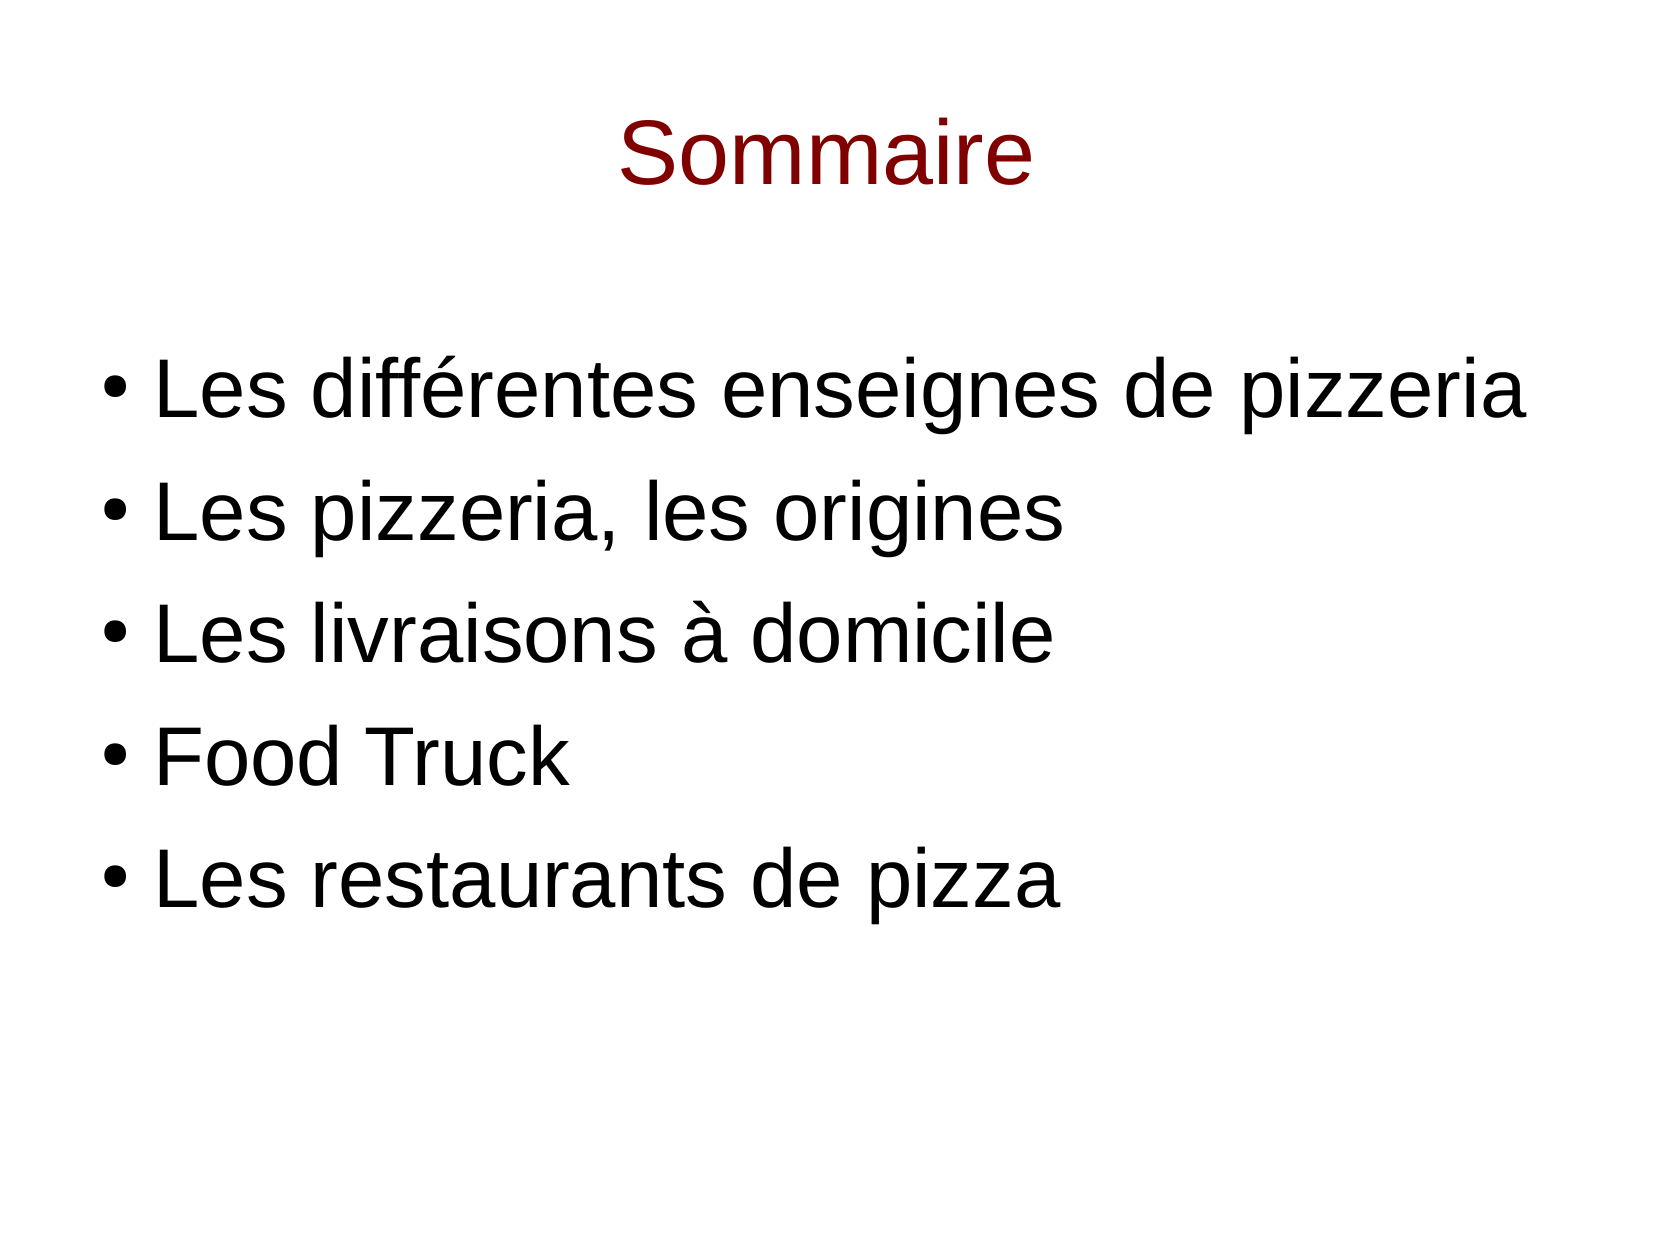

# Sommaire
Les différentes enseignes de pizzeria
Les pizzeria, les origines
Les livraisons à domicile
Food Truck
Les restaurants de pizza